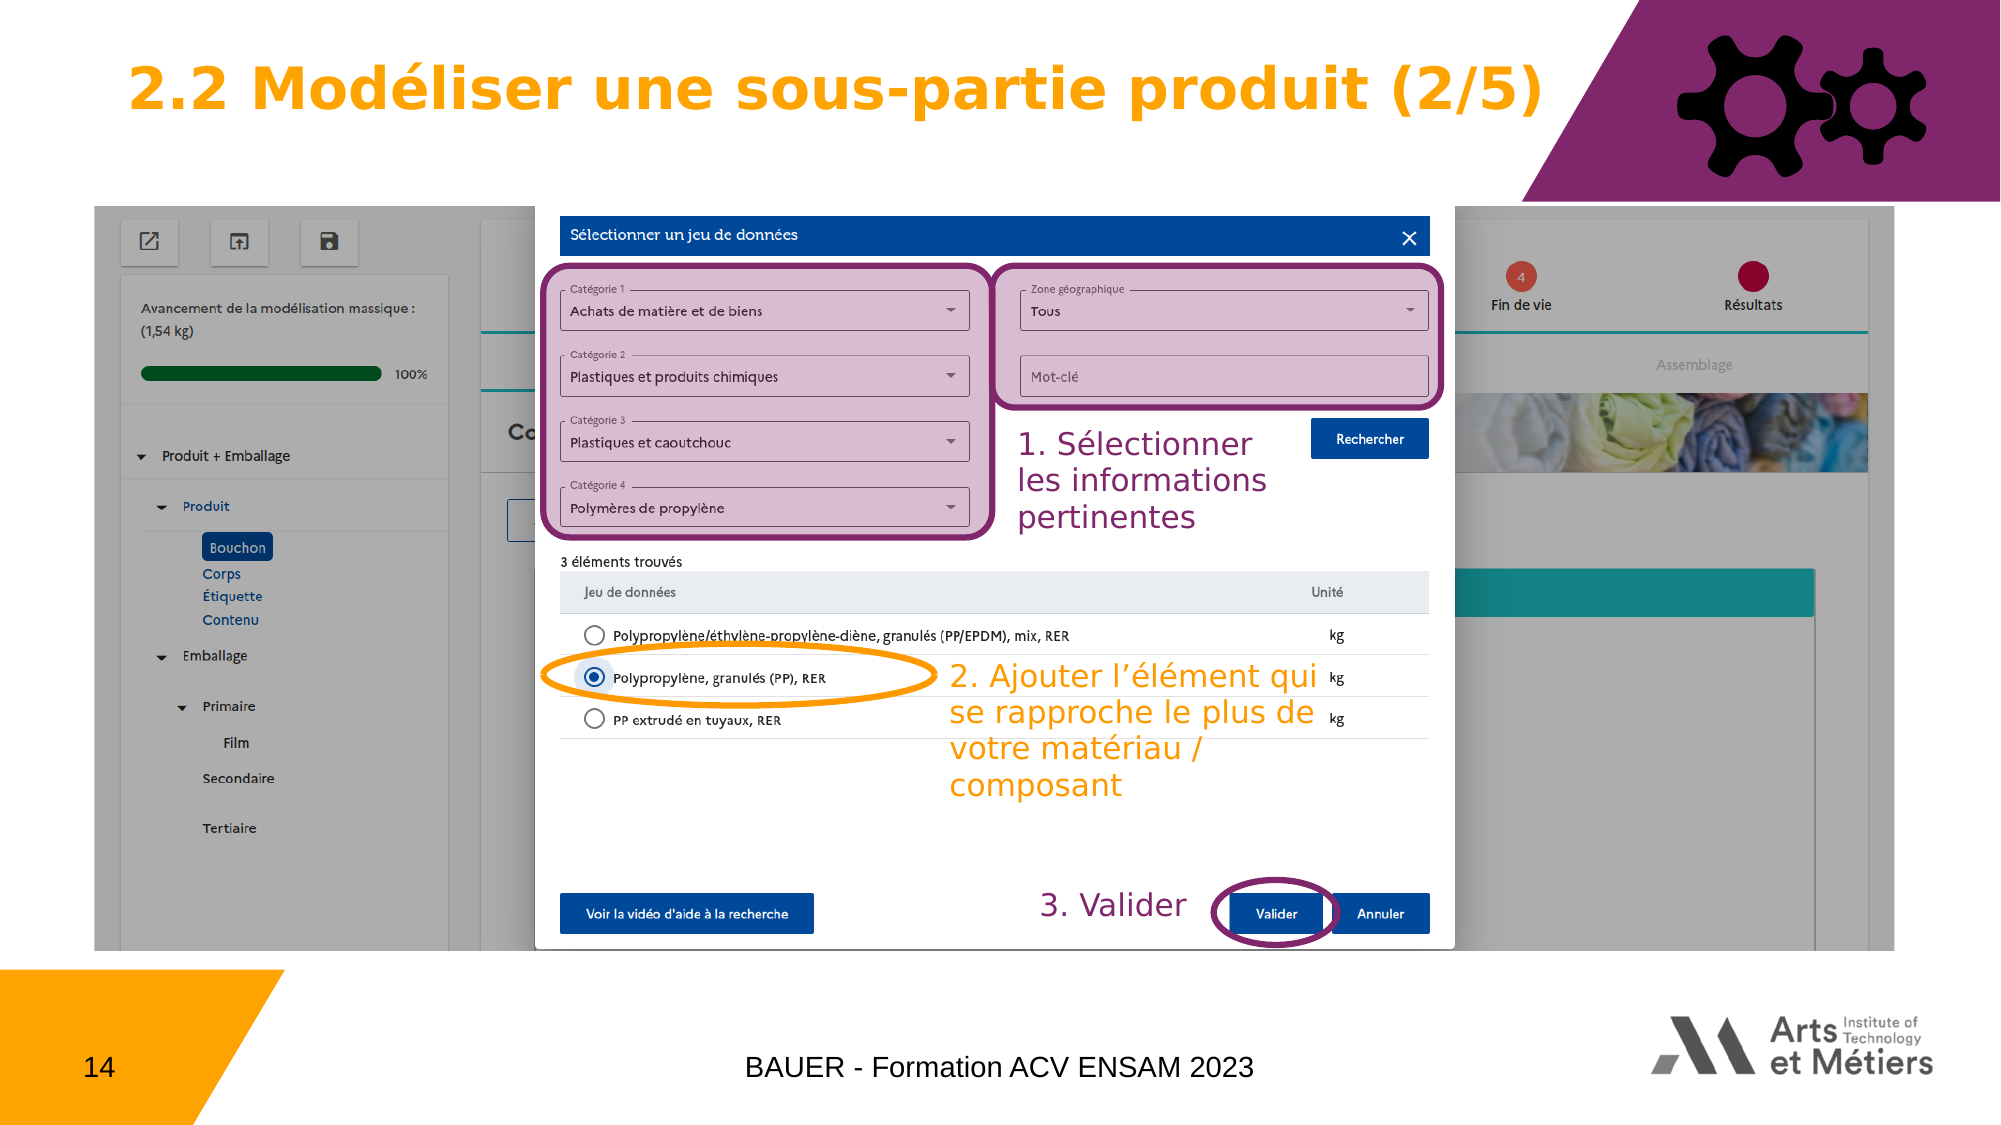

# 2.2 Modéliser une sous-partie produit (2/5)
1. Sélectionner les informations pertinentes
2. Ajouter l’élément qui se rapproche le plus de votre matériau / composant
3. Valider